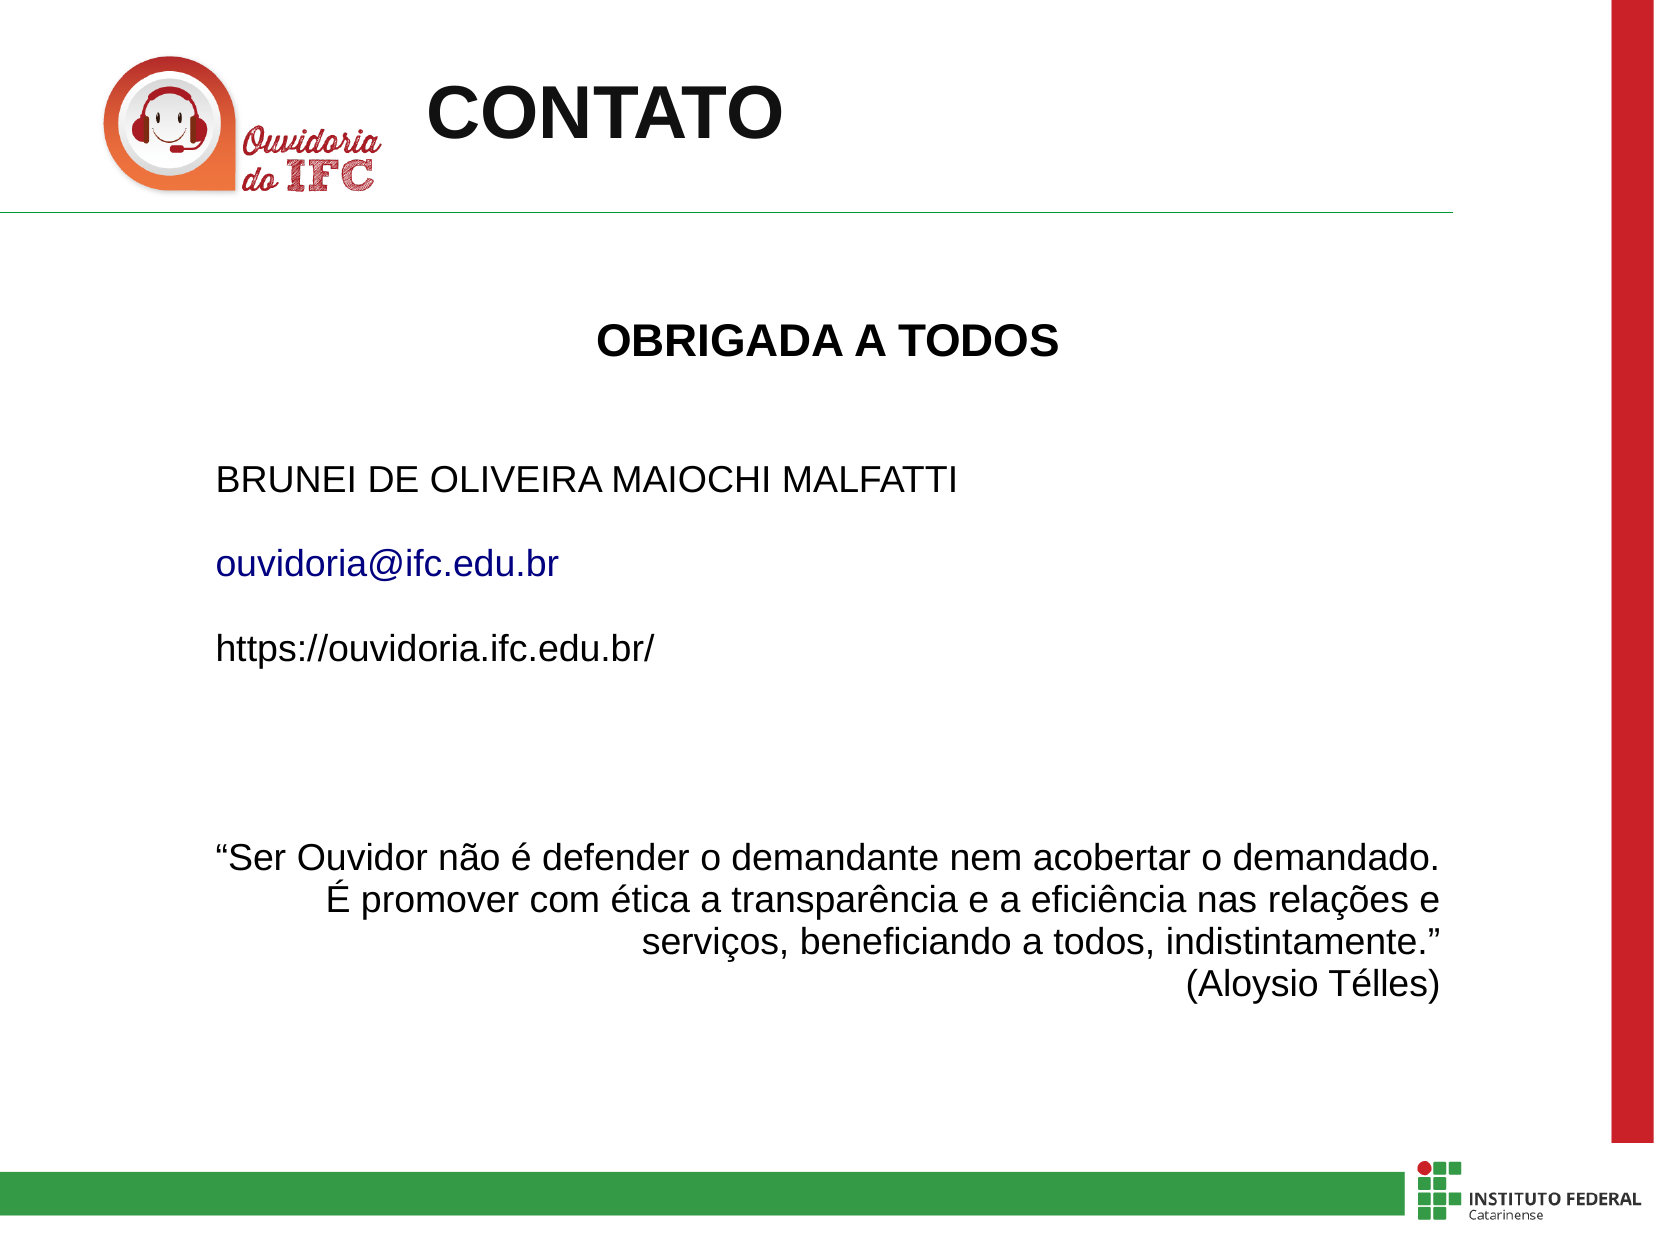

# CONTATO
OBRIGADA A TODOS
BRUNEI DE OLIVEIRA MAIOCHI MALFATTI
ouvidoria@ifc.edu.br
https://ouvidoria.ifc.edu.br/
“Ser Ouvidor não é defender o demandante nem acobertar o demandado. É promover com ética a transparência e a eficiência nas relações e serviços, beneficiando a todos, indistintamente.”
(Aloysio Télles)